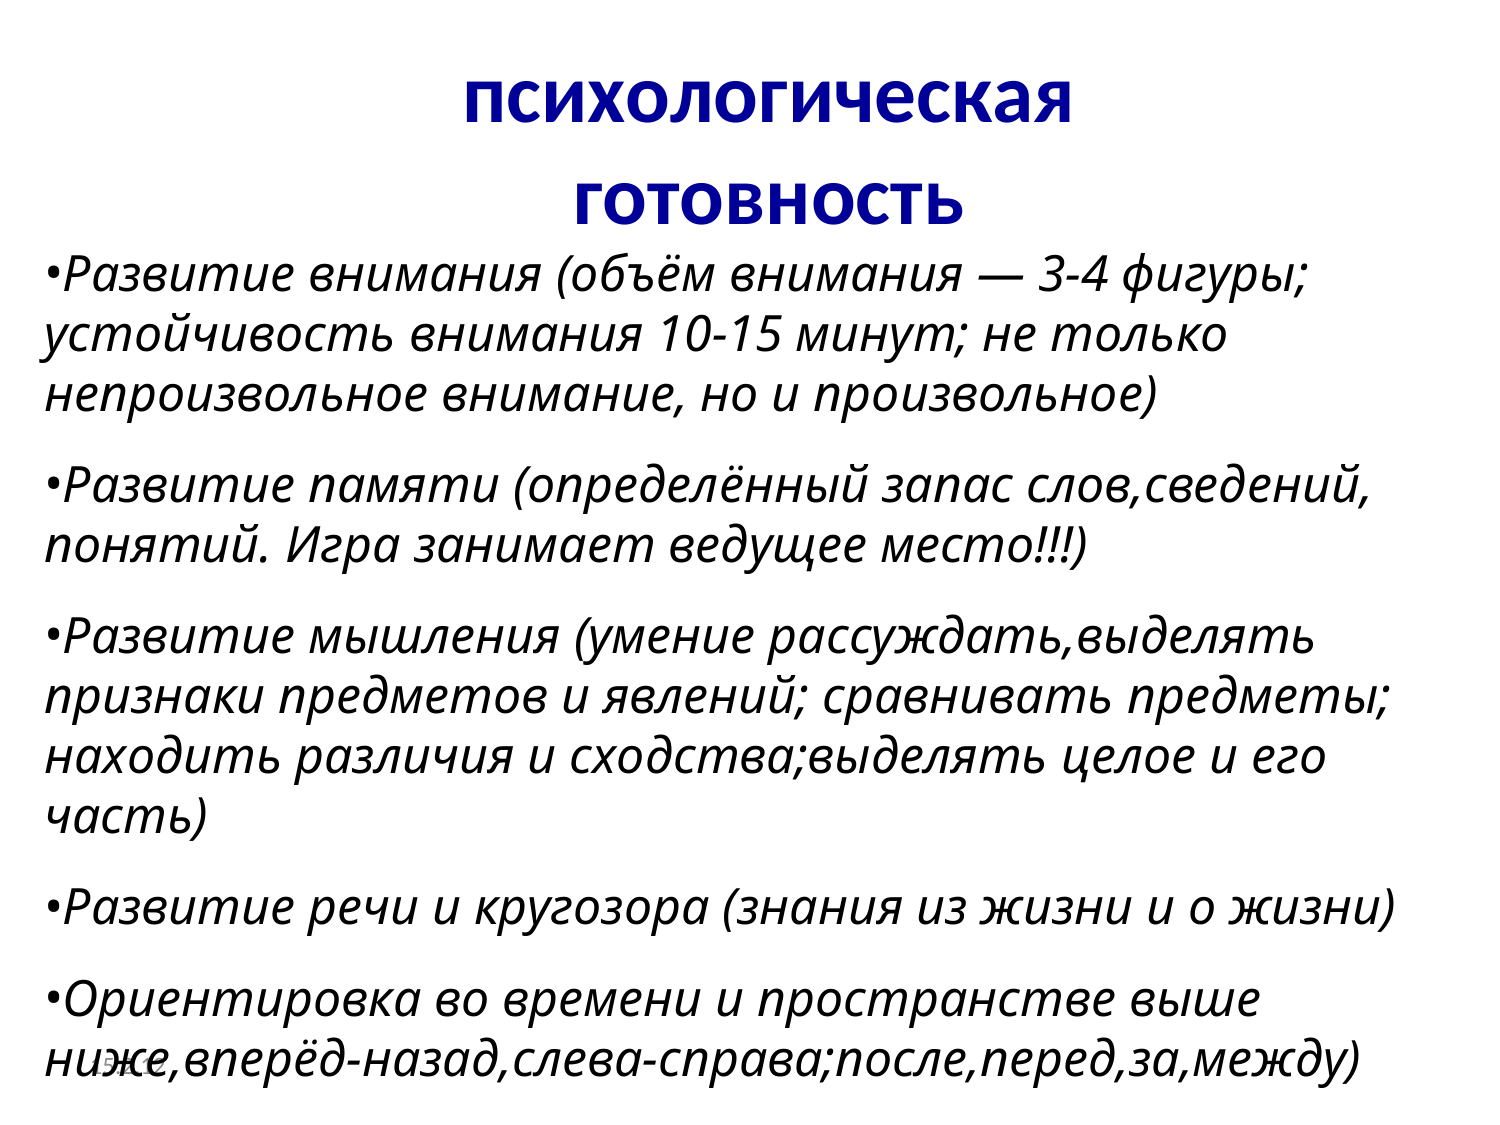

# психологическая готовность
Развитие внимания (объём внимания — 3-4 фигуры; устойчивость внимания 10-15 минут; не только непроизвольное внимание, но и произвольное)
Развитие памяти (определённый запас слов,сведений, понятий. Игра занимает ведущее место!!!)
Развитие мышления (умение рассуждать,выделять признаки предметов и явлений; сравнивать предметы; находить различия и сходства;выделять целое и его часть)
Развитие речи и кругозора (знания из жизни и о жизни)
Ориентировка во времени и пространстве выше ниже,вперёд-назад,слева-справа;после,перед,за,между)
15.2.12